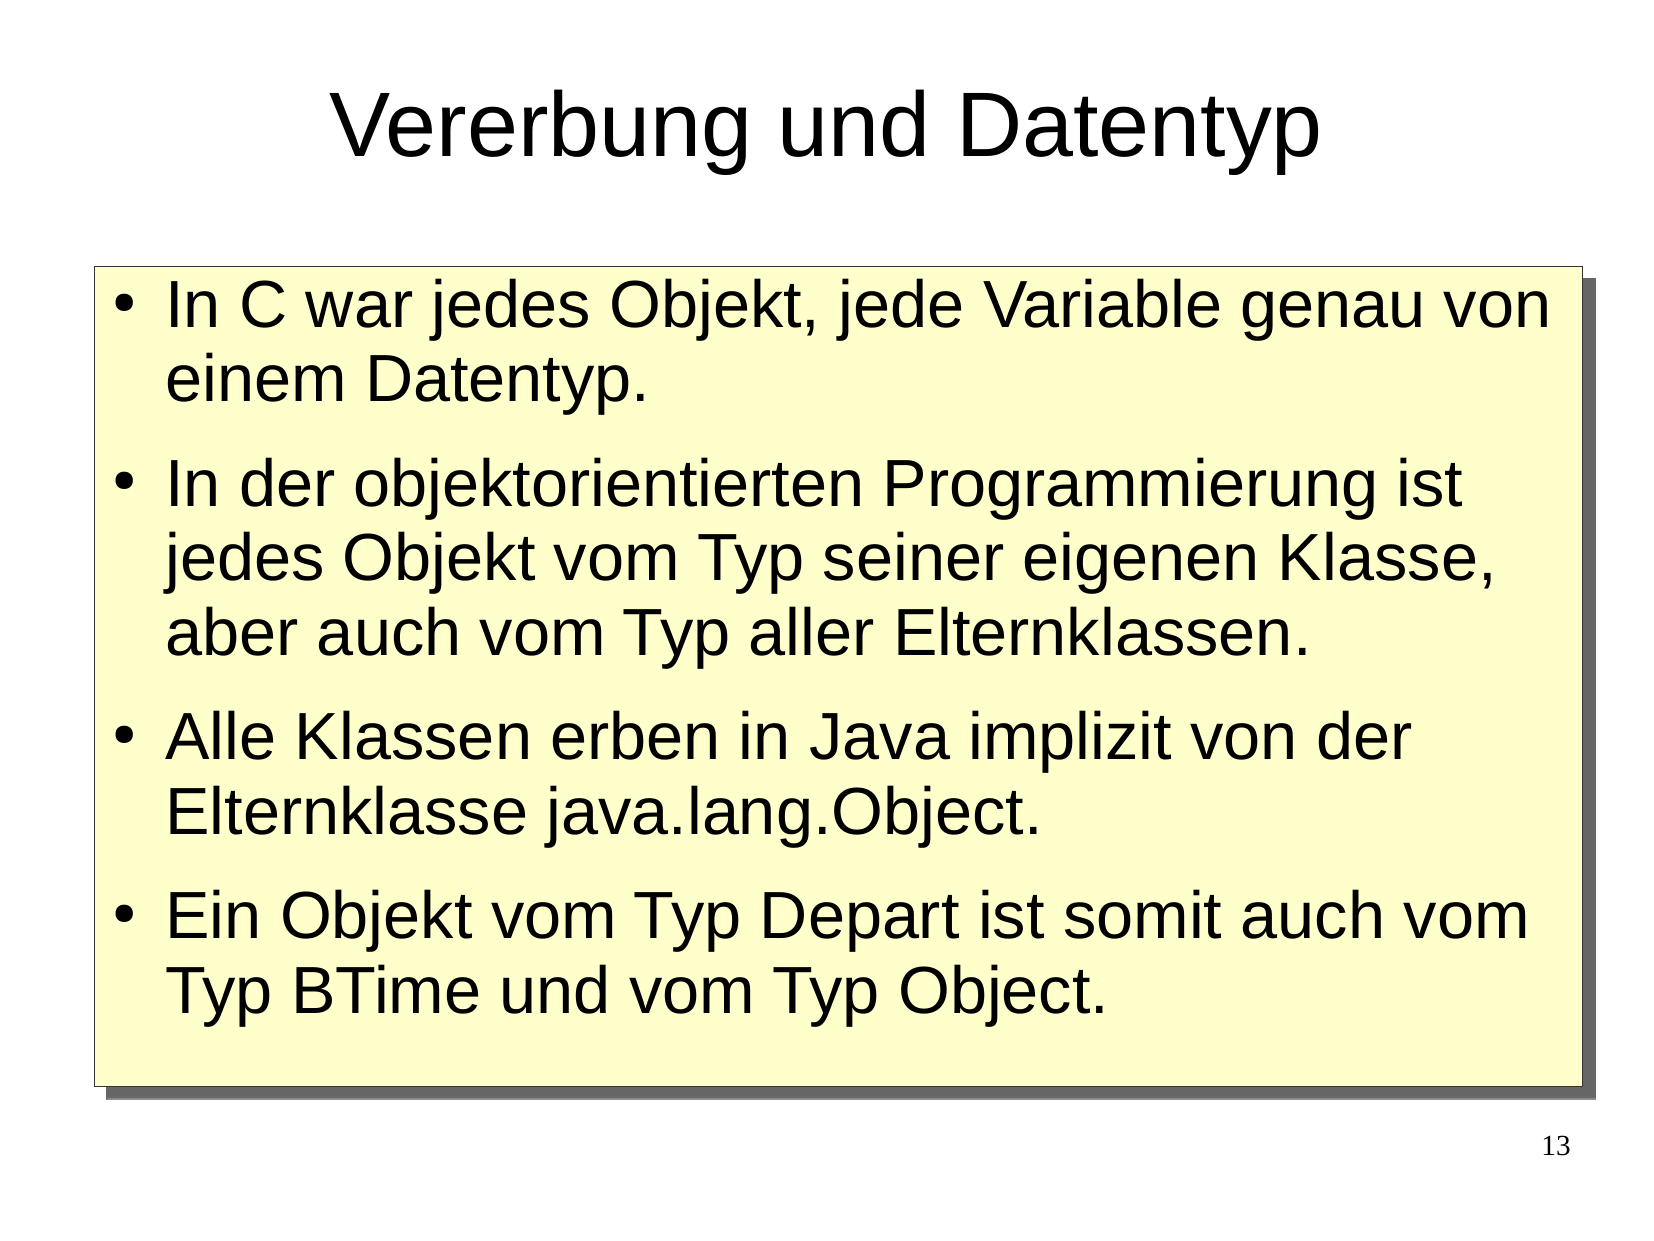

# Vererbung und Datentyp
In C war jedes Objekt, jede Variable genau von einem Datentyp.
In der objektorientierten Programmierung ist jedes Objekt vom Typ seiner eigenen Klasse, aber auch vom Typ aller Elternklassen.
Alle Klassen erben in Java implizit von der Elternklasse java.lang.Object.
Ein Objekt vom Typ Depart ist somit auch vom Typ BTime und vom Typ Object.
13